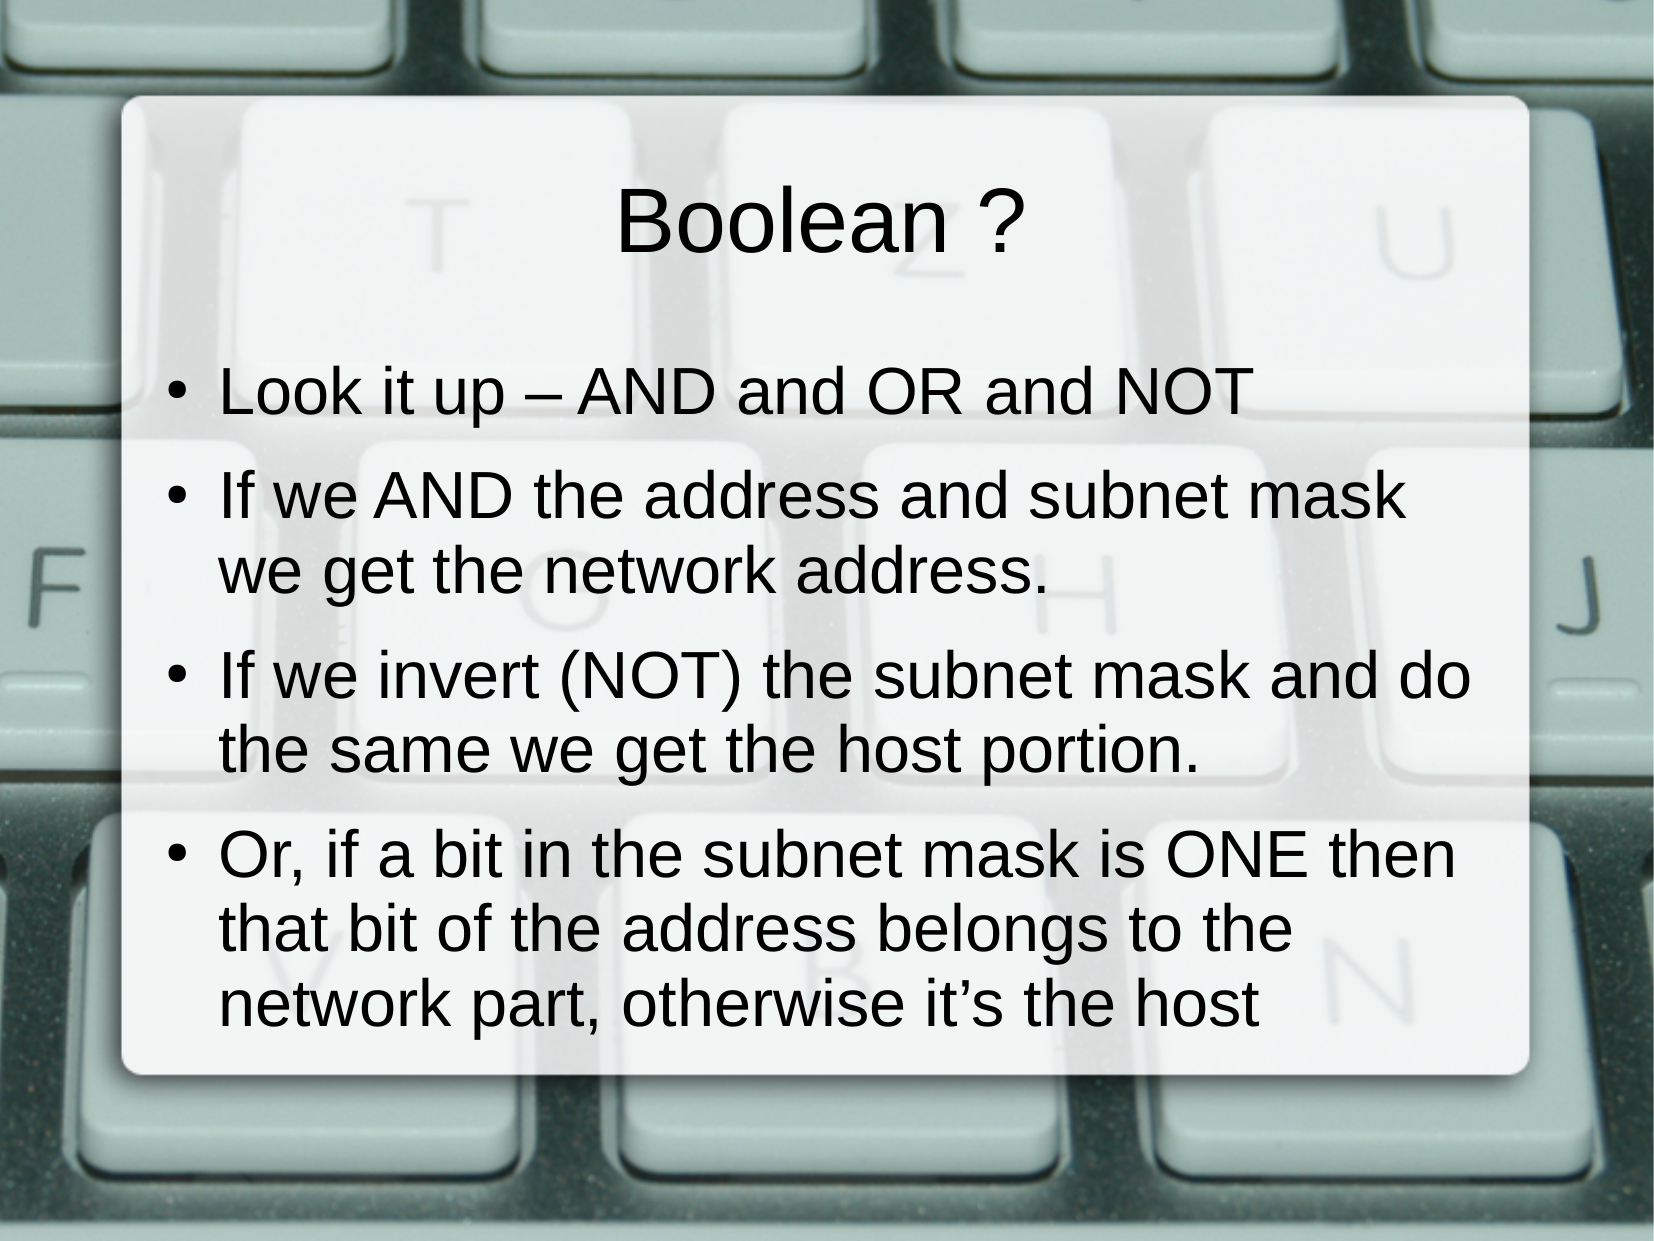

# Boolean ?
Look it up – AND and OR and NOT
If we AND the address and subnet mask we get the network address.
If we invert (NOT) the subnet mask and do the same we get the host portion.
Or, if a bit in the subnet mask is ONE then that bit of the address belongs to the network part, otherwise it’s the host